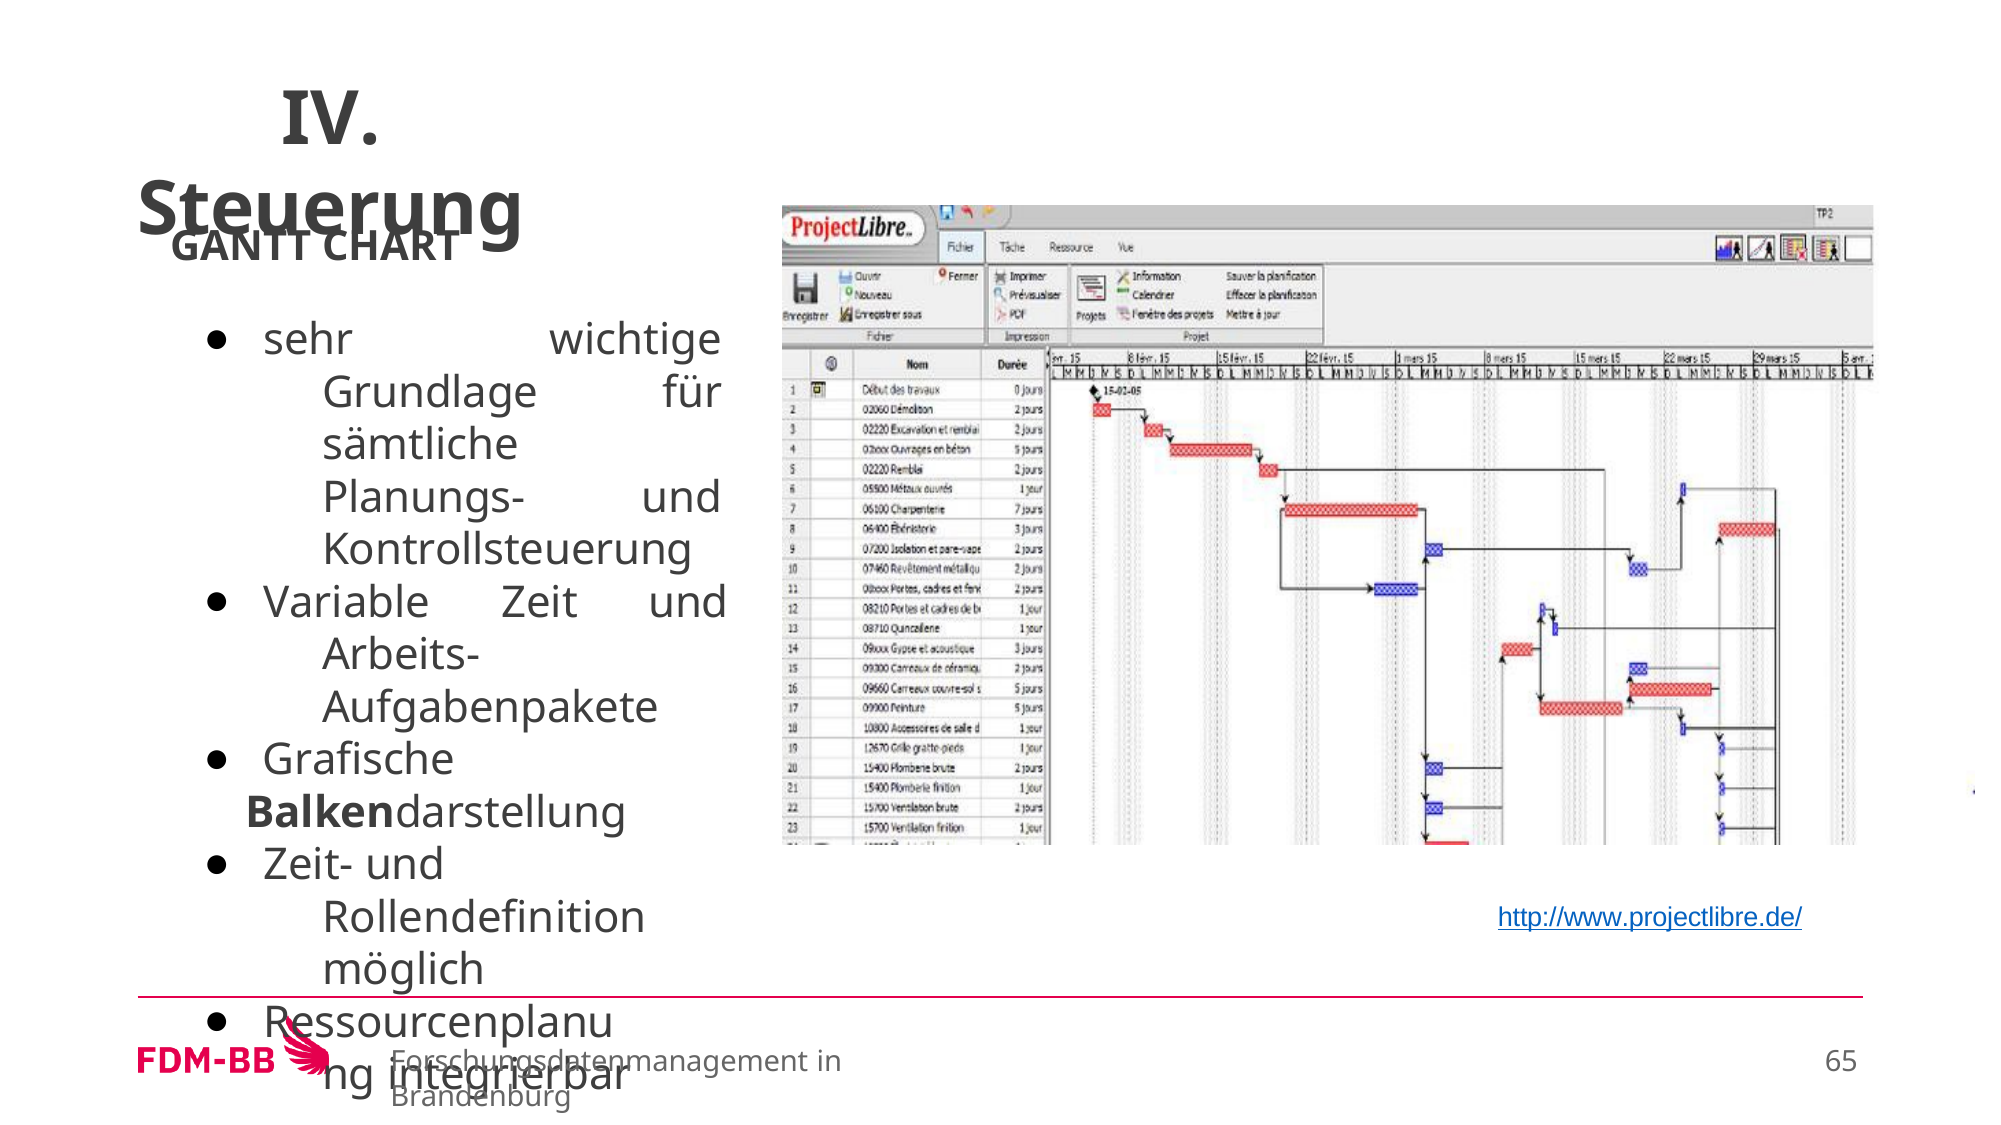

# IV. Steuerung
GANTT CHART
sehr wichtige Grundlage für sämtliche Planungs- und Kontrollsteuerung
Variable Zeit und Arbeits-Aufgabenpakete
Grafische
Balkendarstellung
Zeit- und Rollendefinition möglich
Ressourcenplanung integrierbar
http://www.projectlibre.de/
Forschungsdatenmanagement in Brandenburg
65